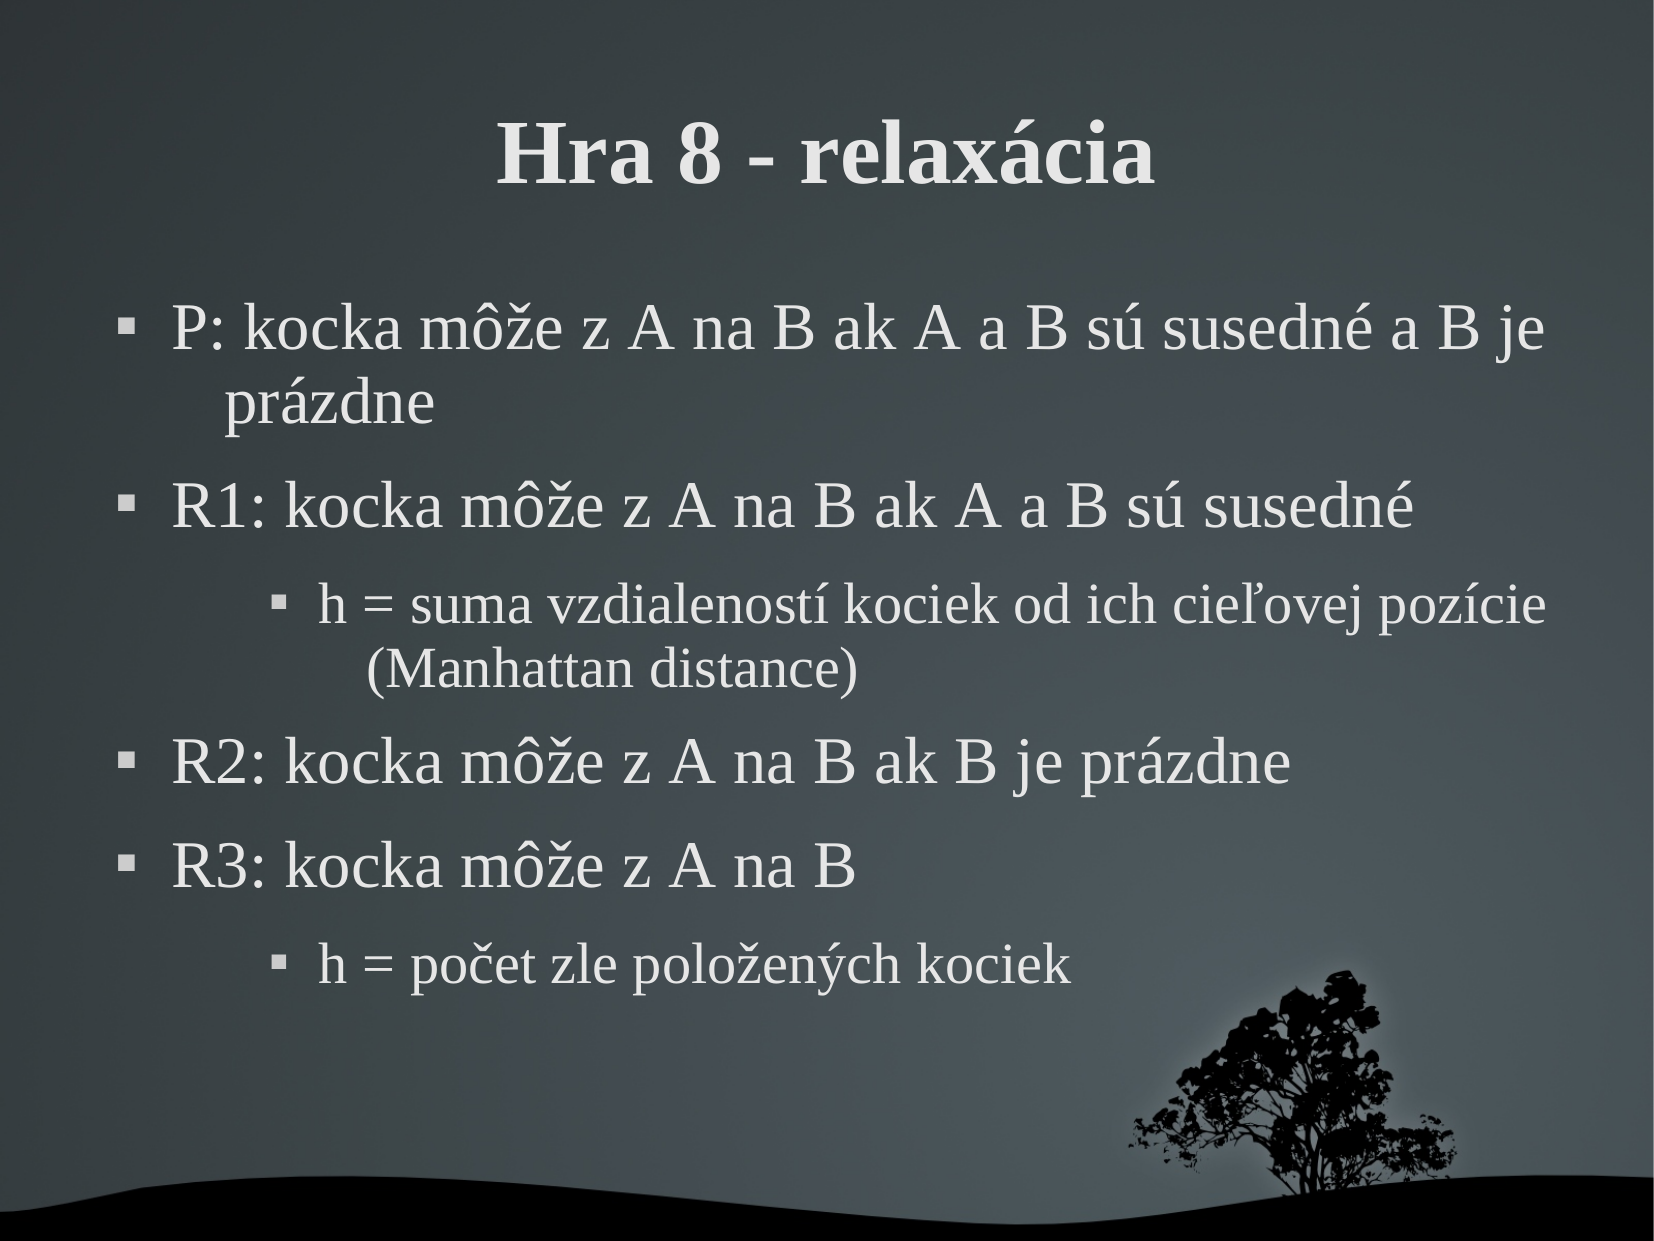

# Hra 8 - relaxácia
P: kocka môže z A na B ak A a B sú susedné a B je prázdne
R1: kocka môže z A na B ak A a B sú susedné
h = suma vzdialeností kociek od ich cieľovej pozície (Manhattan distance)
R2: kocka môže z A na B ak B je prázdne
R3: kocka môže z A na B
h = počet zle položených kociek